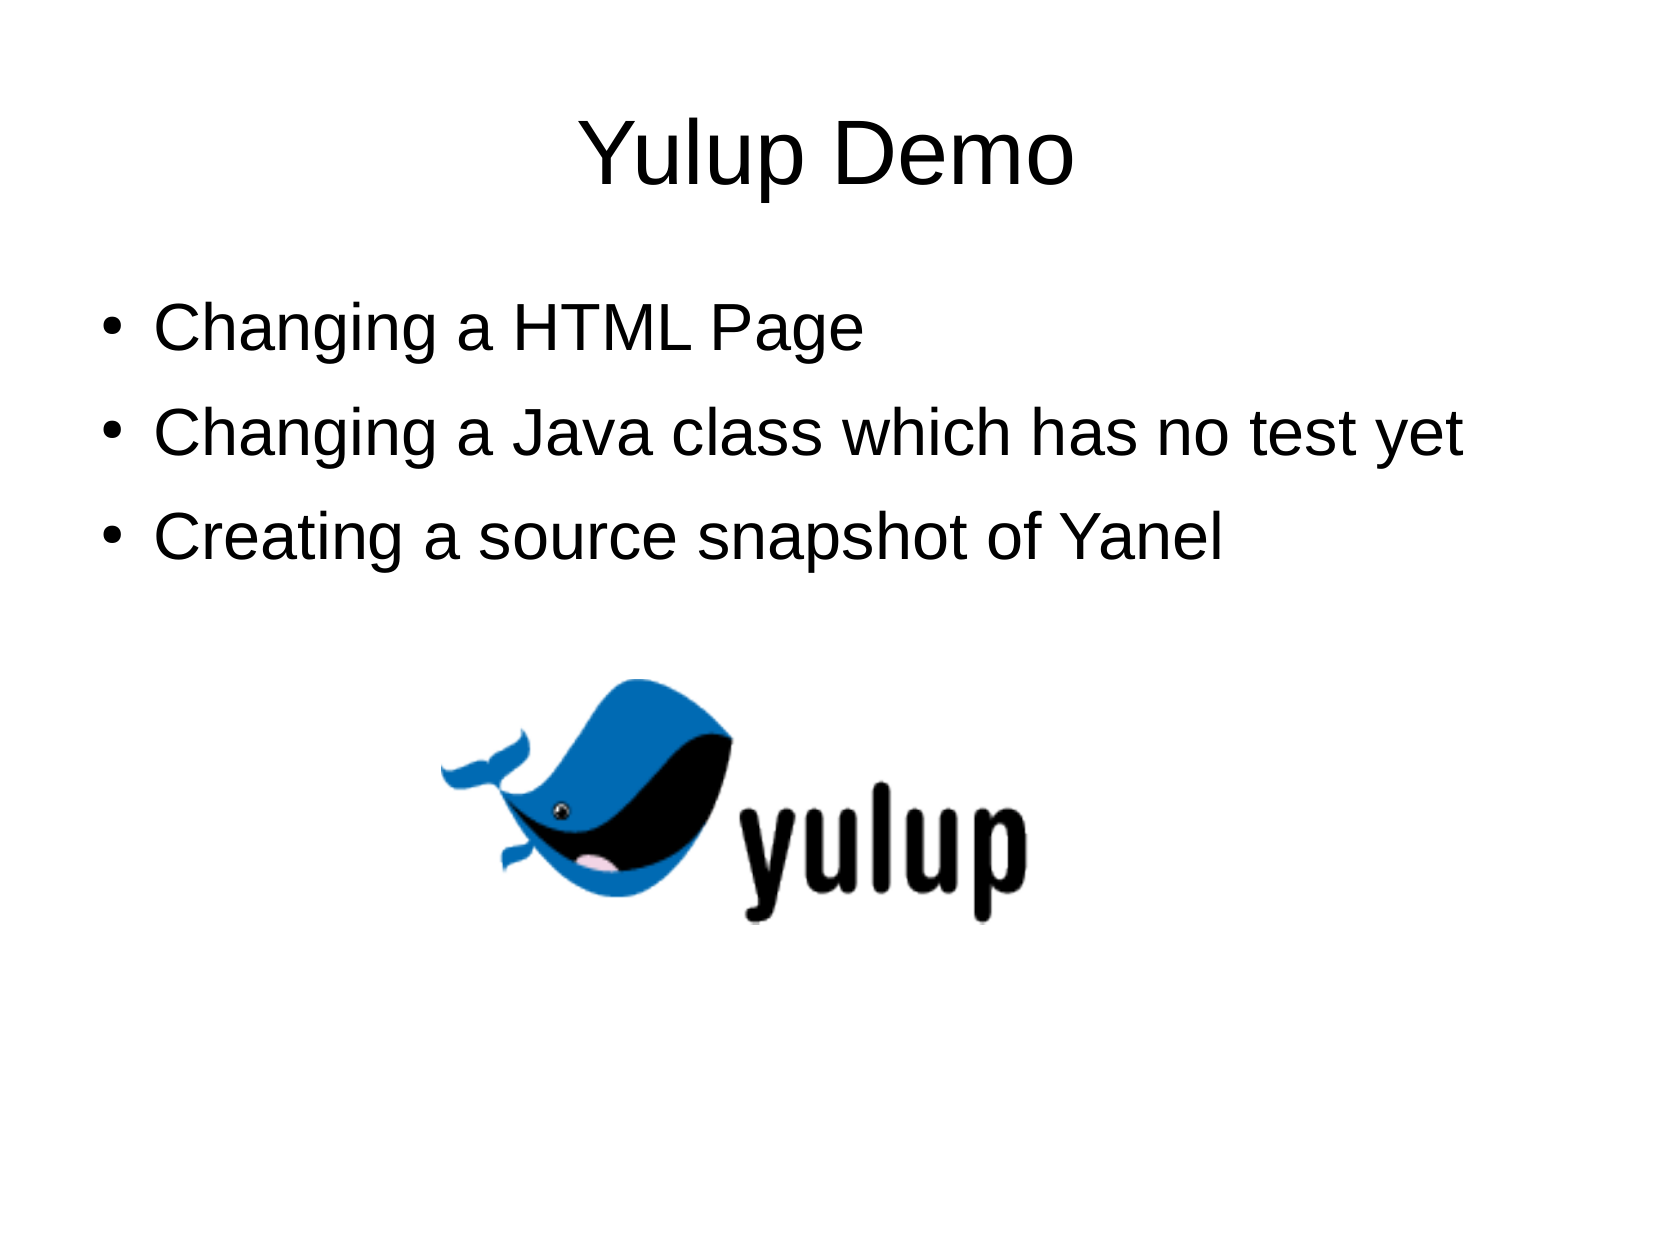

# Yulup Demo
Changing a HTML Page
Changing a Java class which has no test yet
Creating a source snapshot of Yanel